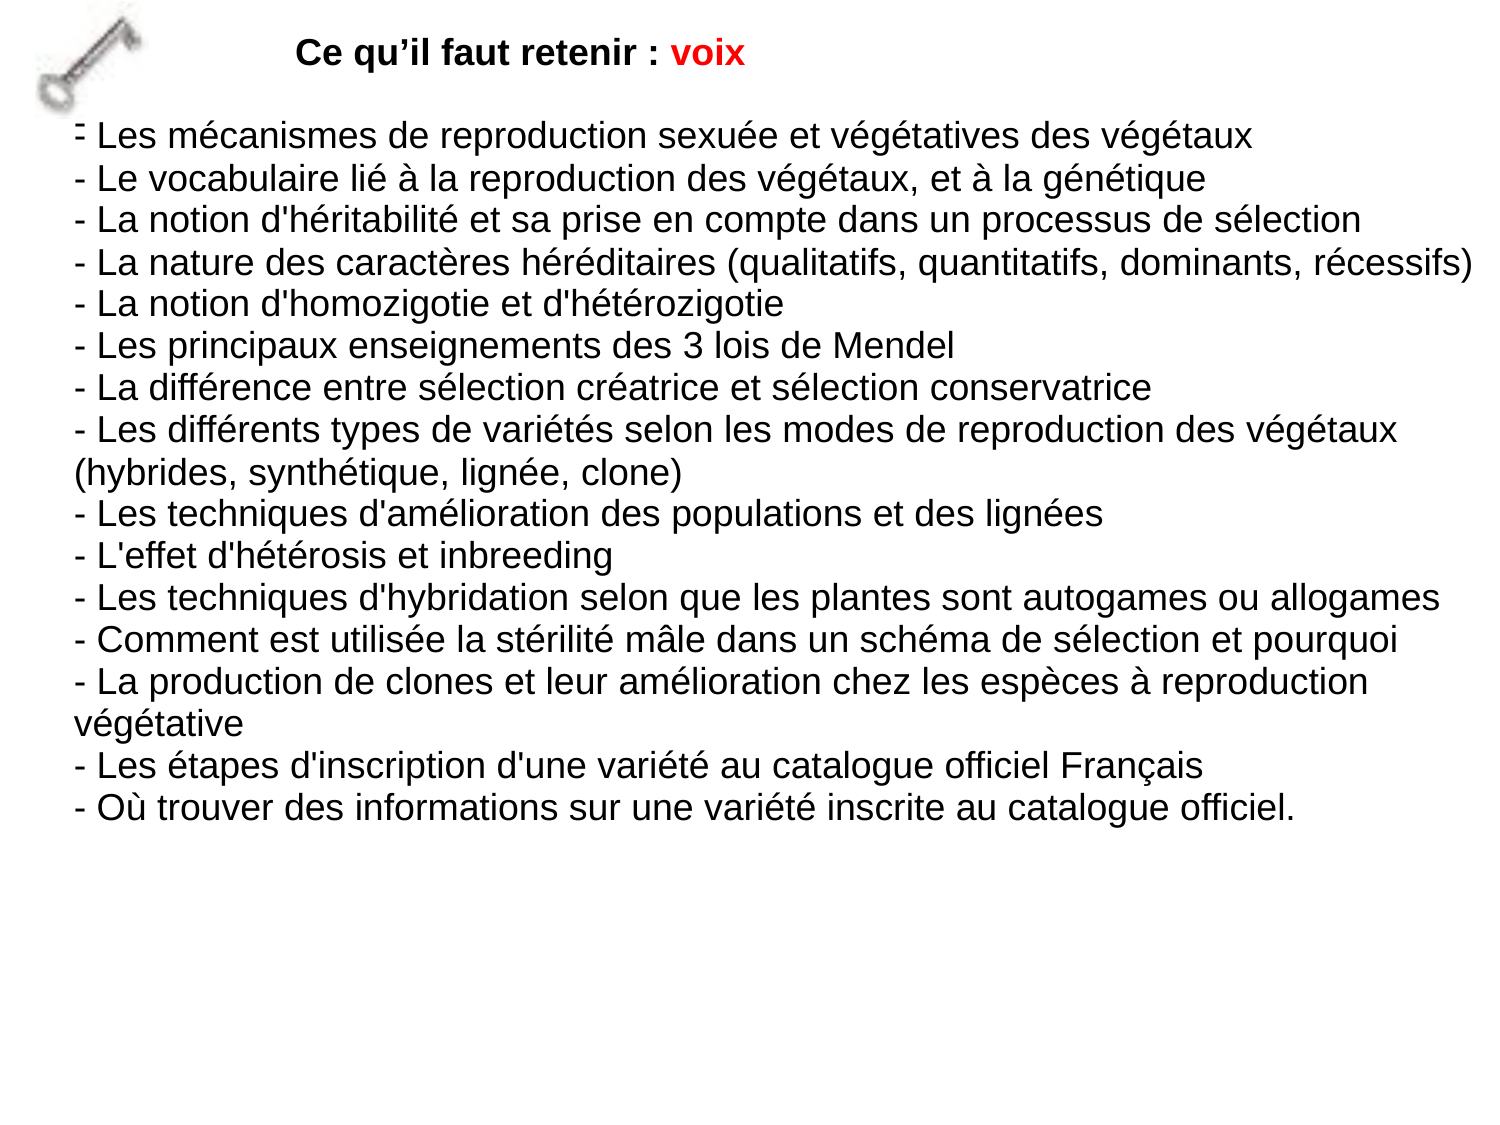

Ce qu’il faut retenir : voix
- Les mécanismes de reproduction sexuée et végétatives des végétaux
- Le vocabulaire lié à la reproduction des végétaux, et à la génétique
- La notion d'héritabilité et sa prise en compte dans un processus de sélection
- La nature des caractères héréditaires (qualitatifs, quantitatifs, dominants, récessifs)
- La notion d'homozigotie et d'hétérozigotie
- Les principaux enseignements des 3 lois de Mendel
- La différence entre sélection créatrice et sélection conservatrice
- Les différents types de variétés selon les modes de reproduction des végétaux (hybrides, synthétique, lignée, clone)
- Les techniques d'amélioration des populations et des lignées
- L'effet d'hétérosis et inbreeding
- Les techniques d'hybridation selon que les plantes sont autogames ou allogames
- Comment est utilisée la stérilité mâle dans un schéma de sélection et pourquoi
- La production de clones et leur amélioration chez les espèces à reproduction végétative
- Les étapes d'inscription d'une variété au catalogue officiel Français
- Où trouver des informations sur une variété inscrite au catalogue officiel.
-